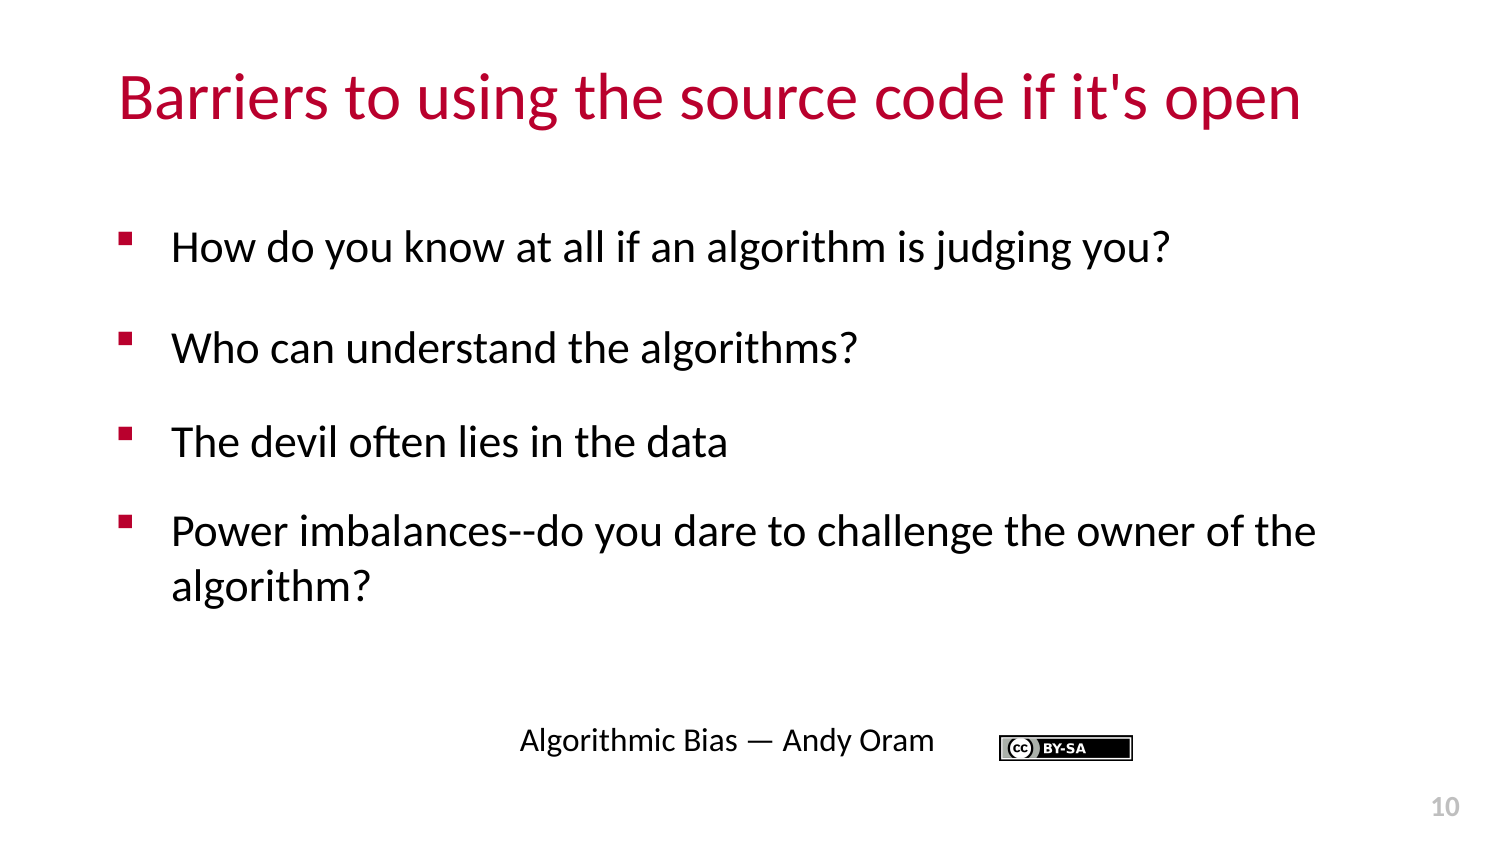

# Barriers to using the source code if it's open
How do you know at all if an algorithm is judging you?
Who can understand the algorithms?
The devil often lies in the data
Power imbalances--do you dare to challenge the owner of the algorithm?
Algorithmic Bias — Andy Oram